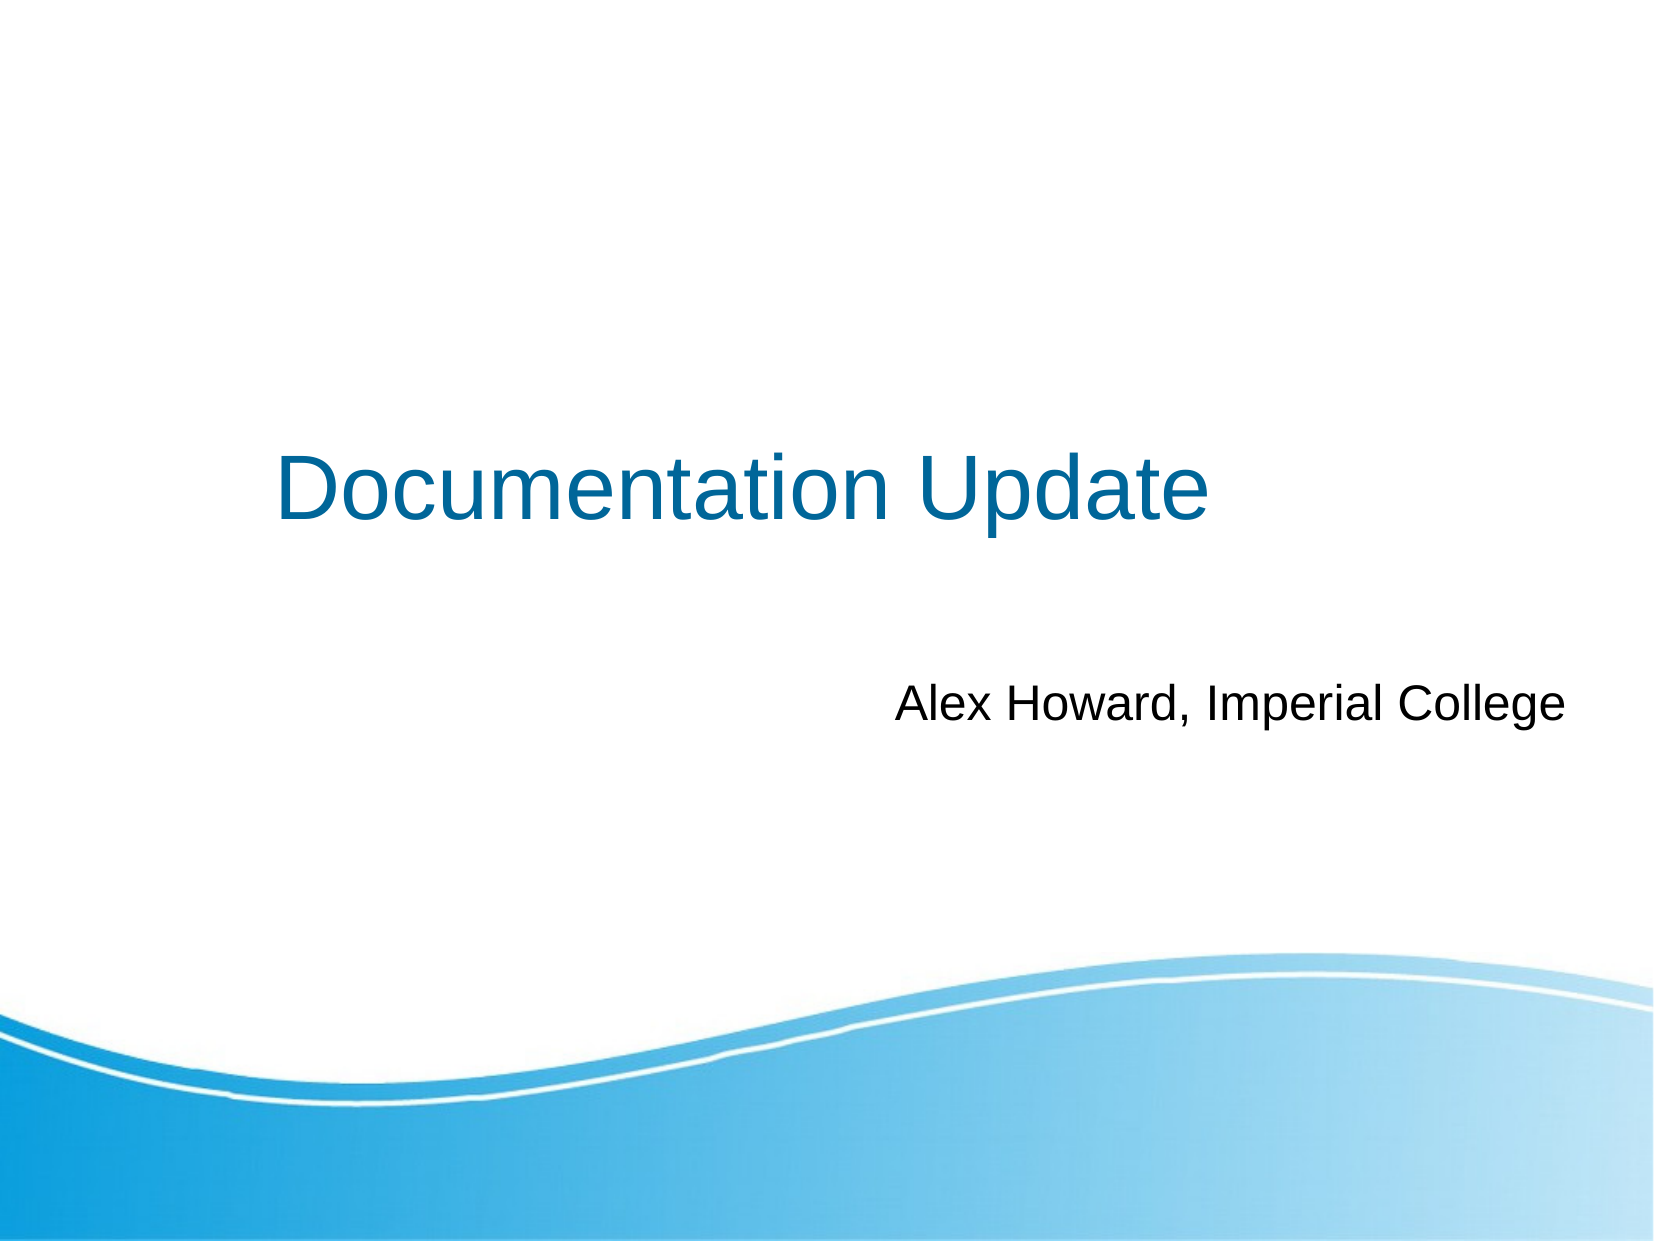

# Documentation Update
Alex Howard, Imperial College